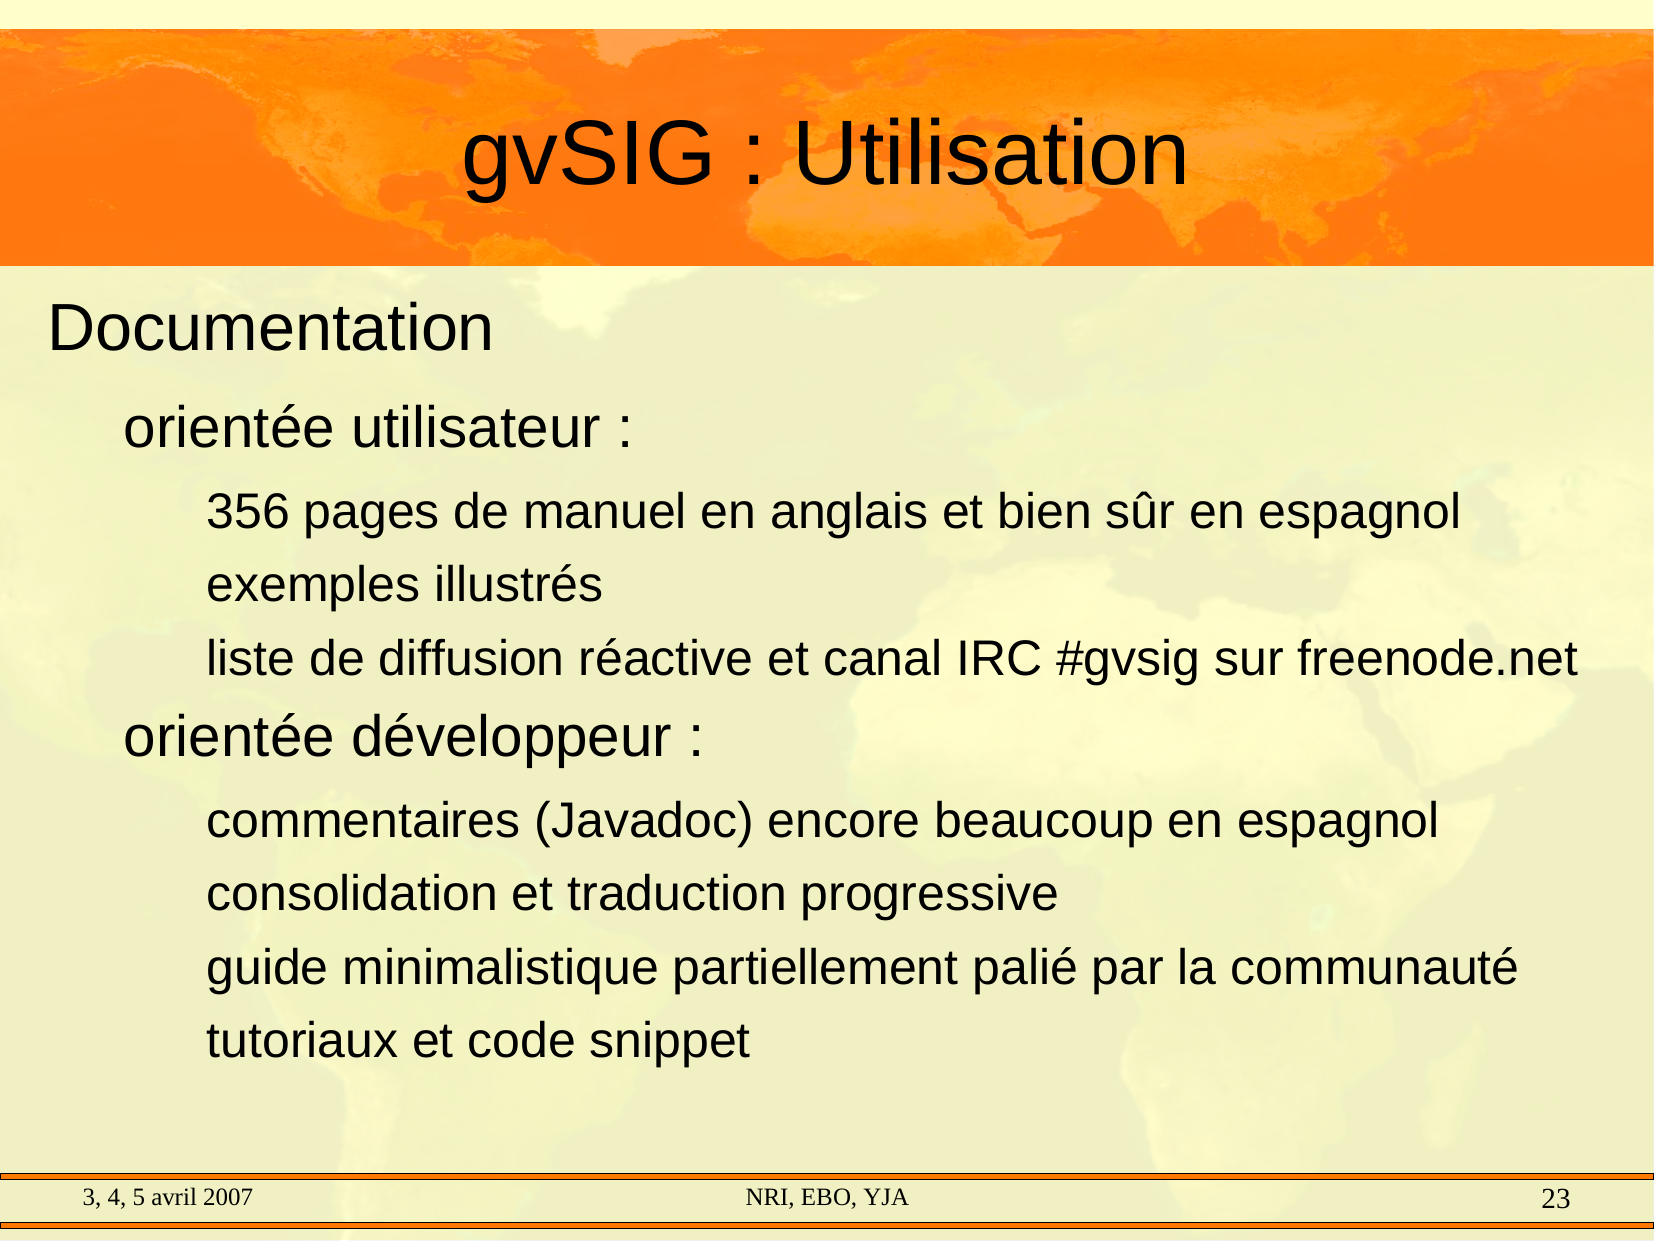

# gvSIG : Utilisation
Documentation
orientée utilisateur :
356 pages de manuel en anglais et bien sûr en espagnol
exemples illustrés
liste de diffusion réactive et canal IRC #gvsig sur freenode.net
orientée développeur :
commentaires (Javadoc) encore beaucoup en espagnol
consolidation et traduction progressive
guide minimalistique partiellement palié par la communauté
tutoriaux et code snippet
3, 4, 5 avril 2007
NRI, EBO, YJA
23